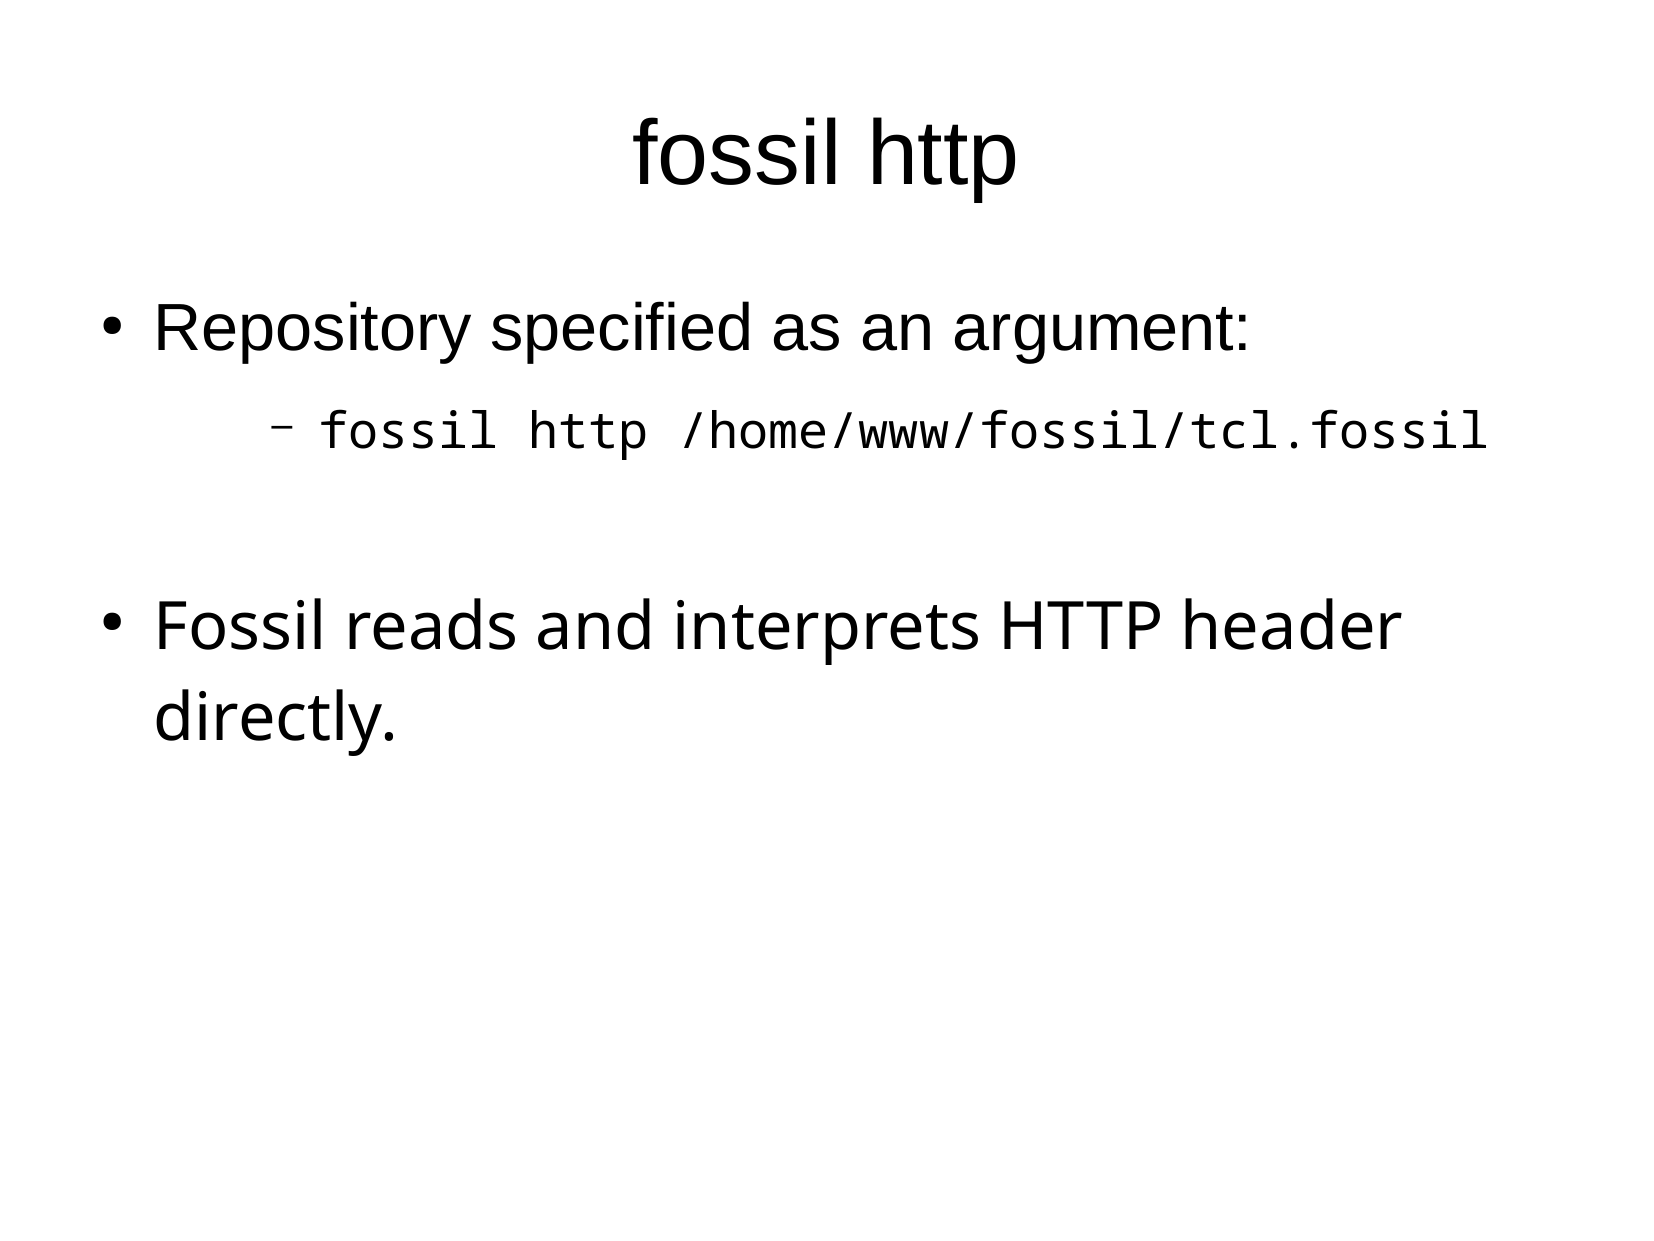

# fossil http
Repository specified as an argument:
fossil http /home/www/fossil/tcl.fossil
Fossil reads and interprets HTTP header directly.